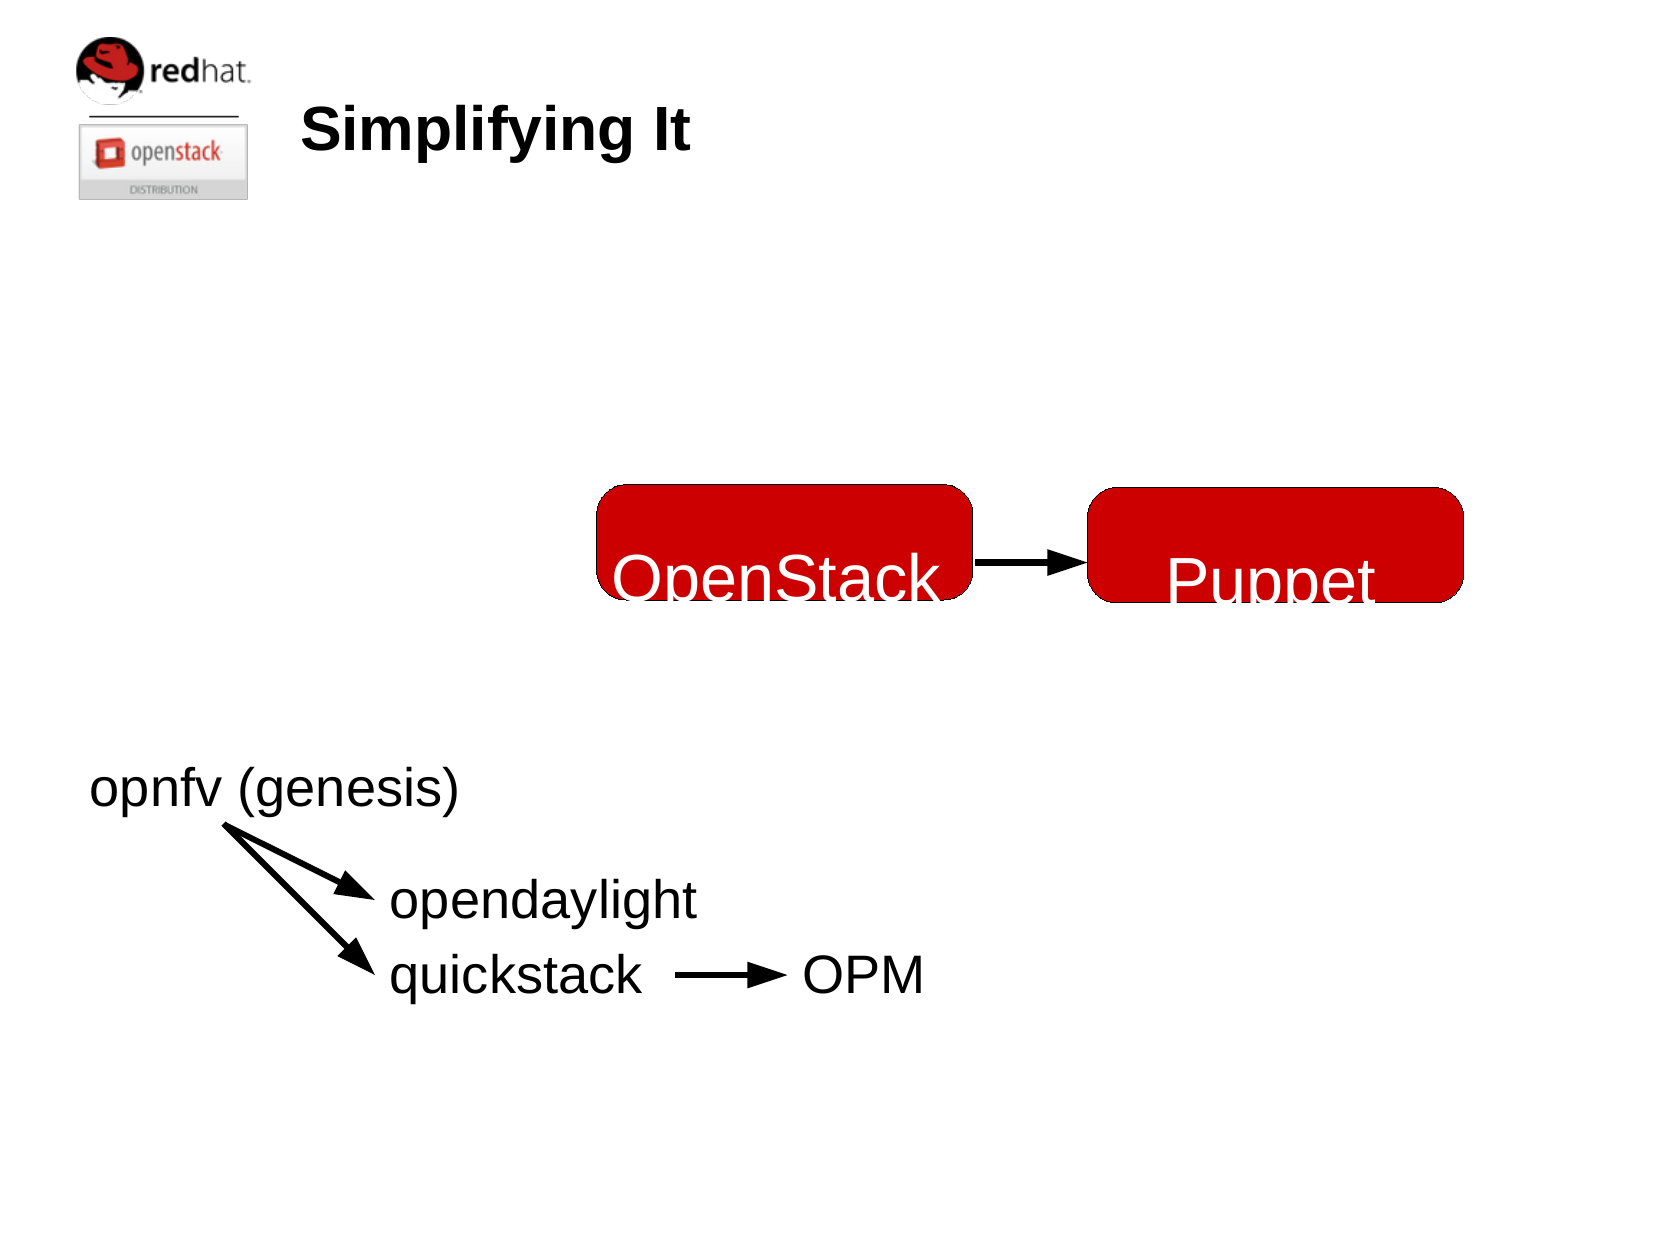

# Simplifying It
OpenStack
Puppet
opnfv (genesis)
opendaylight
quickstack
OPM